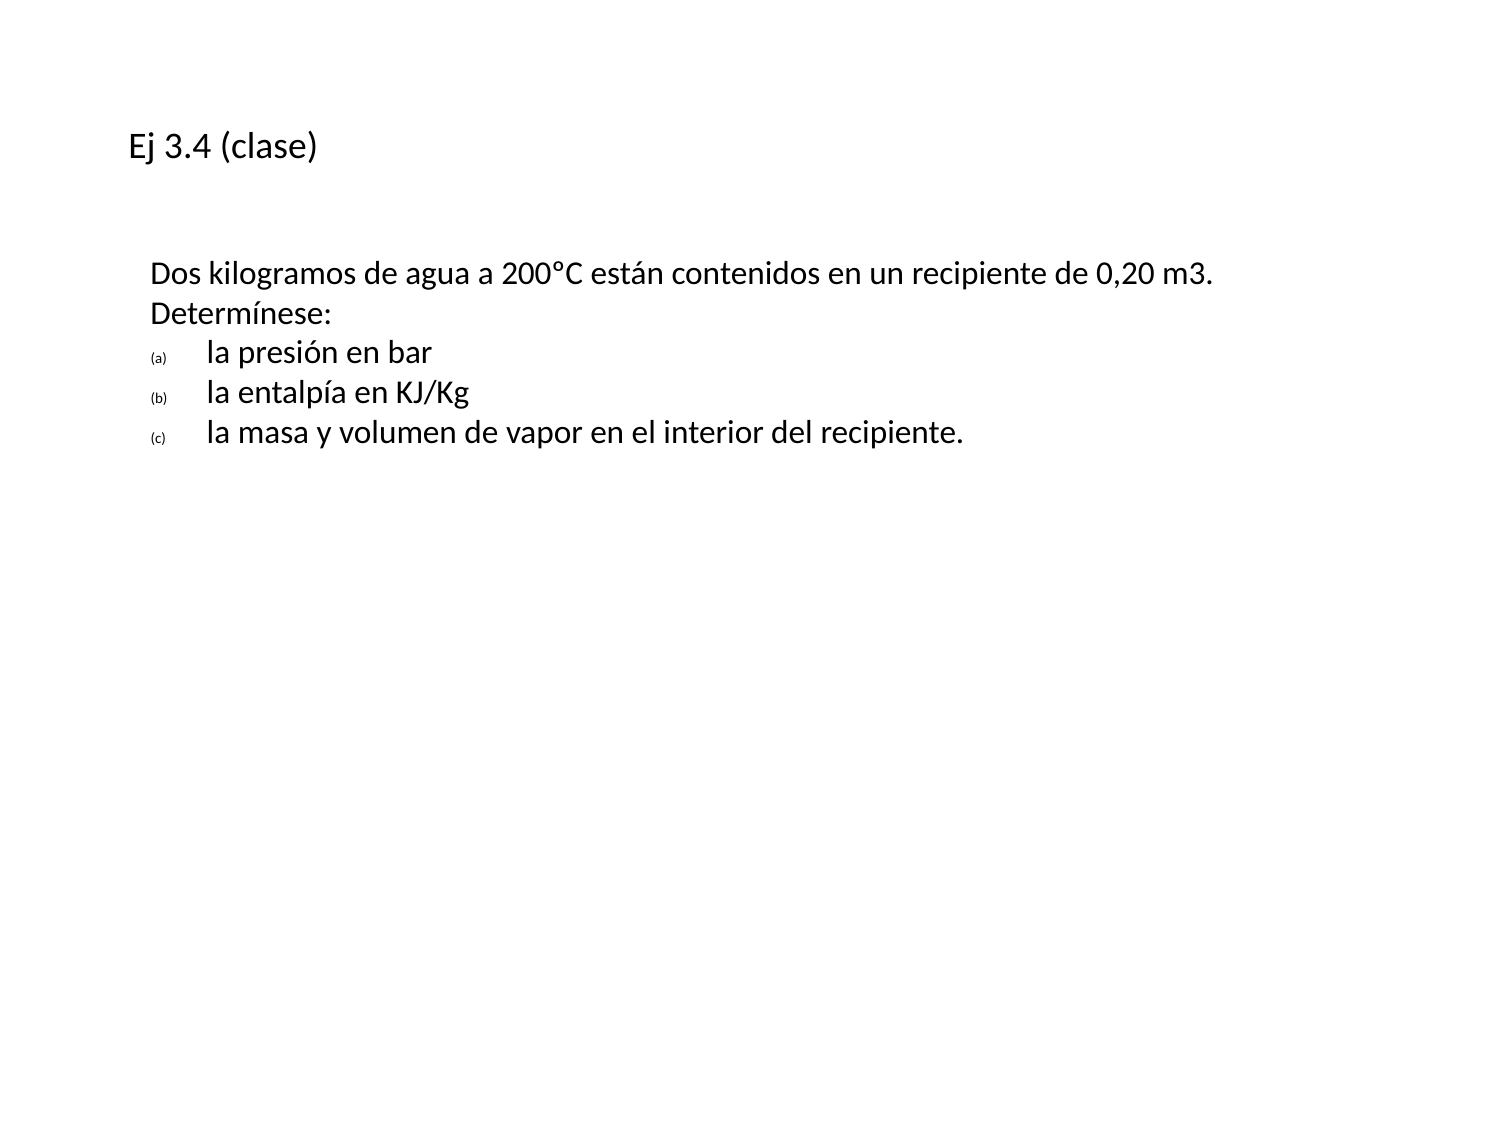

Ej 3.4 (clase)
Dos kilogramos de agua a 200ºC están contenidos en un recipiente de 0,20 m3. Determínese:
la presión en bar
la entalpía en KJ/Kg
la masa y volumen de vapor en el interior del recipiente.